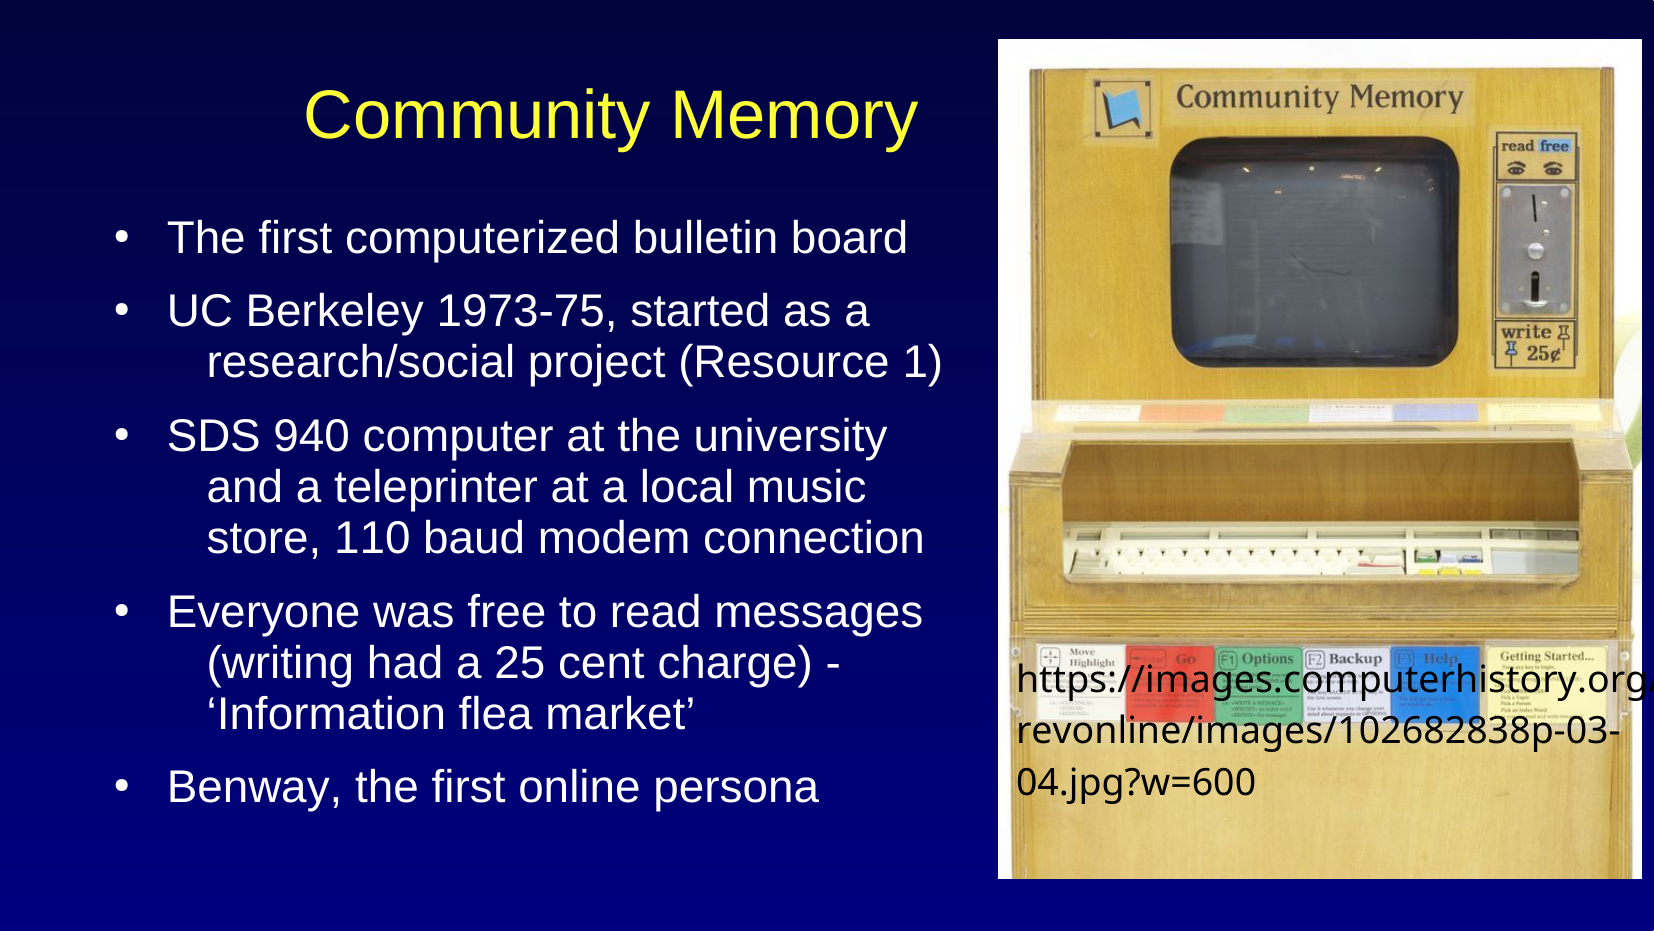

# Community Memory
The first computerized bulletin board
UC Berkeley 1973-75, started as a research/social project (Resource 1)
SDS 940 computer at the university and a teleprinter at a local music store, 110 baud modem connection
Everyone was free to read messages (writing had a 25 cent charge) - ‘Information flea market’
Benway, the first online persona
https://images.computerhistory.org/revonline/images/102682838p-03-04.jpg?w=600